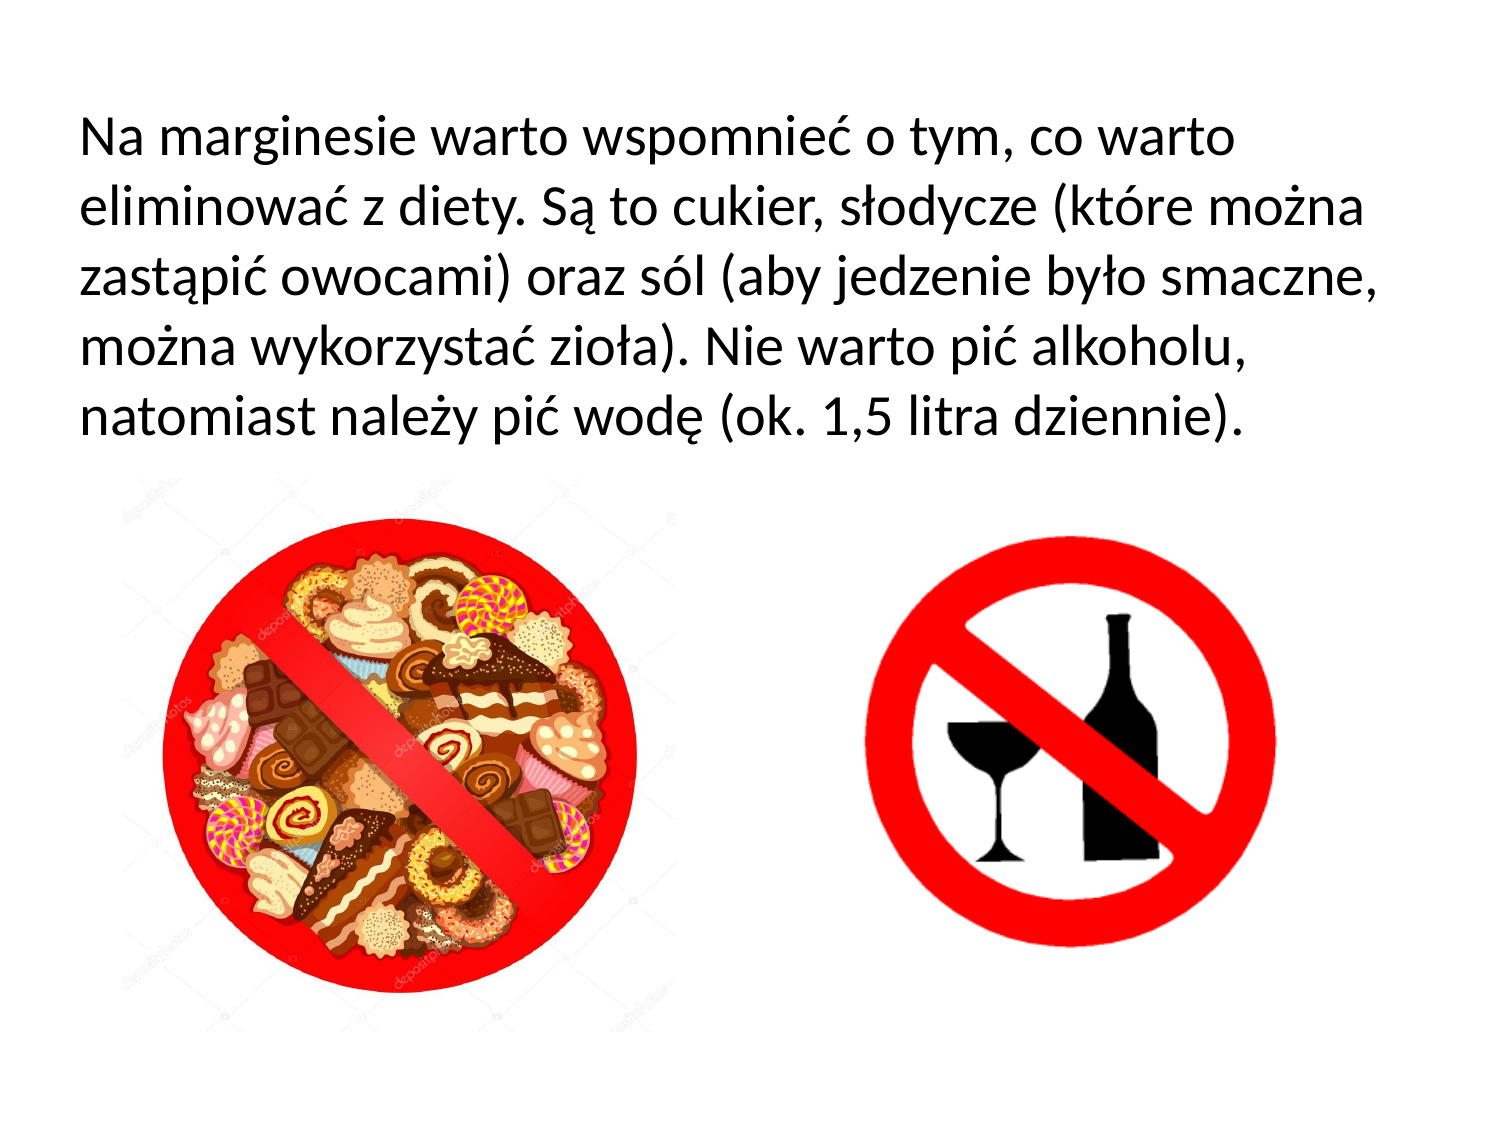

Na marginesie warto wspomnieć o tym, co warto eliminować z diety. Są to cukier, słodycze (które można zastąpić owocami) oraz sól (aby jedzenie było smaczne, można wykorzystać zioła). Nie warto pić alkoholu, natomiast należy pić wodę (ok. 1,5 litra dziennie).